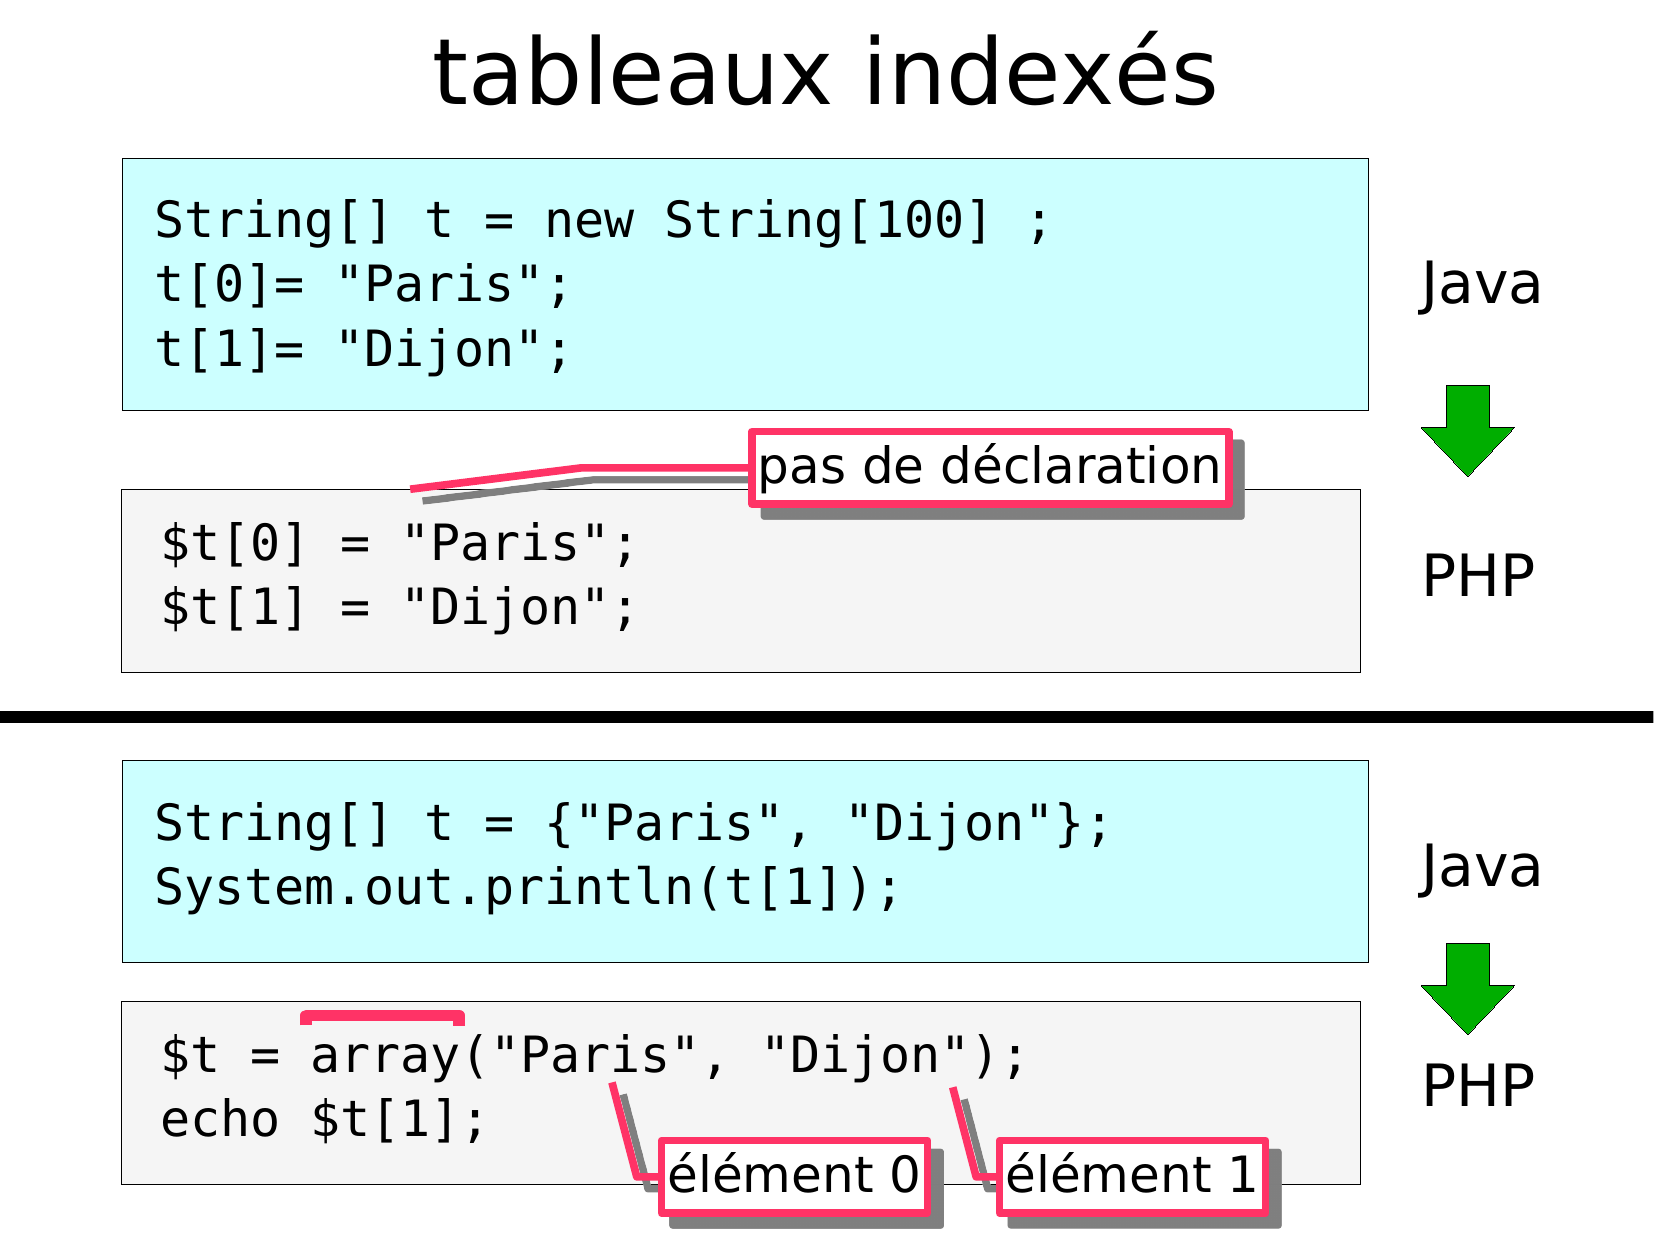

# tableaux indexés
String[] t = new String[100] ;
t[0]= "Paris";
t[1]= "Dijon";
Java
$t[0] = "Paris";
$t[1] = "Dijon";
PHP
String[] t = {"Paris", "Dijon"};
System.out.println(t[1]);
Java
$t = array("Paris", "Dijon");
echo $t[1];
PHP